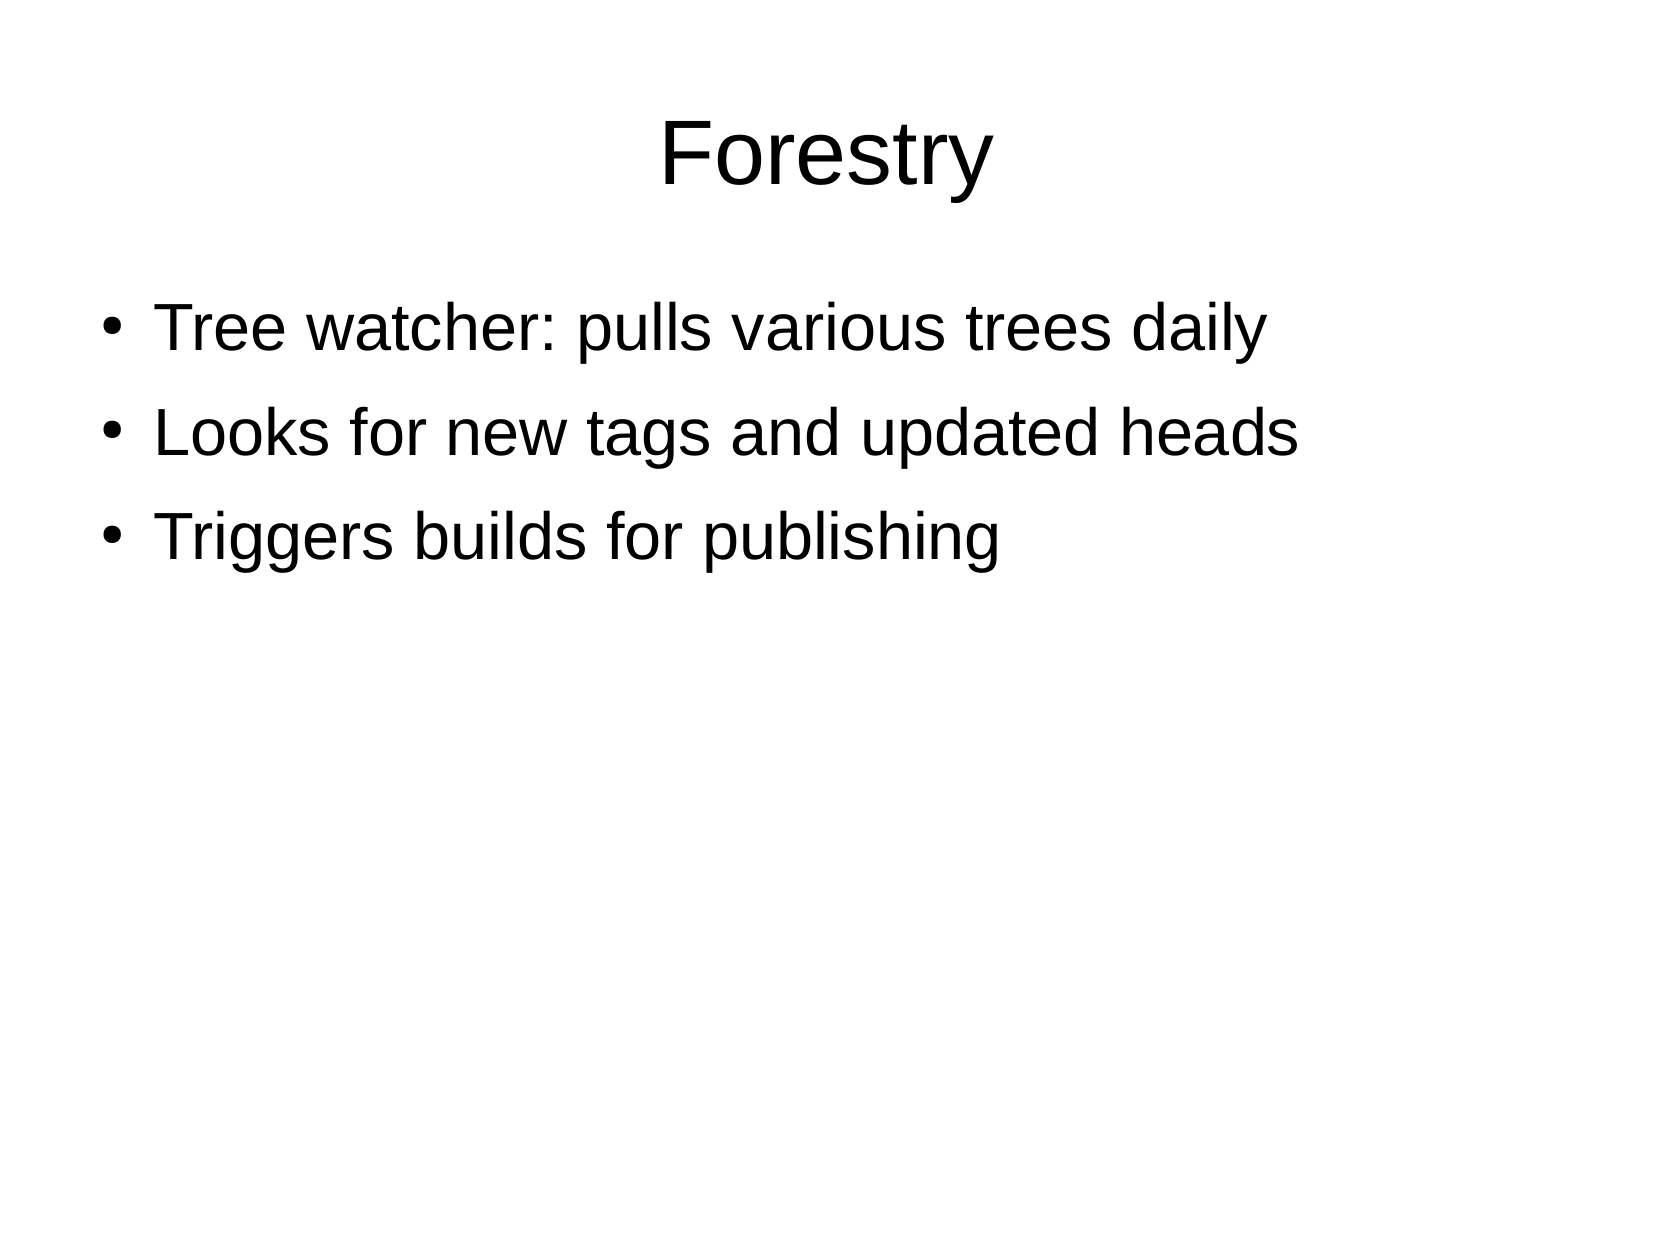

# Forestry
Tree watcher: pulls various trees daily
Looks for new tags and updated heads
Triggers builds for publishing